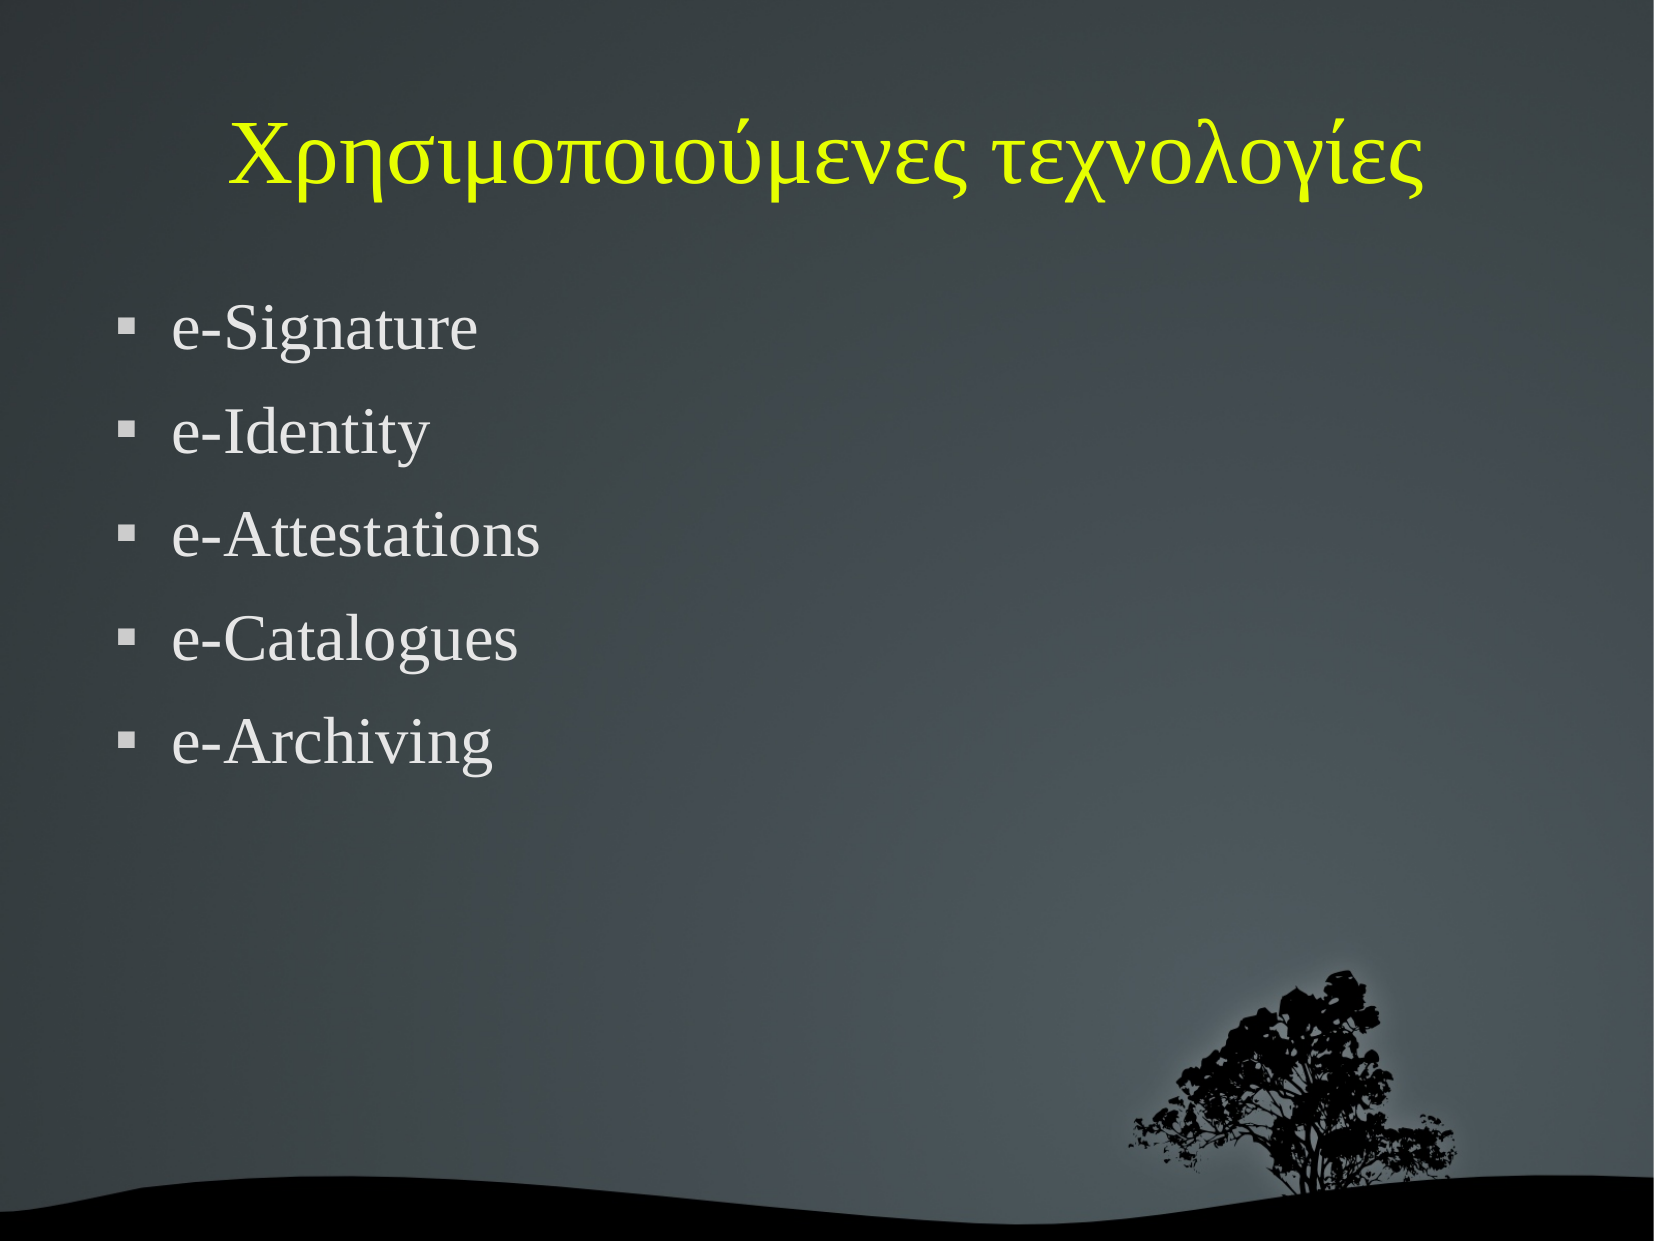

# Χρησιμοποιούμενες τεχνολογίες
e-Signature
e-Identity
e-Attestations
e-Catalogues
e-Archiving